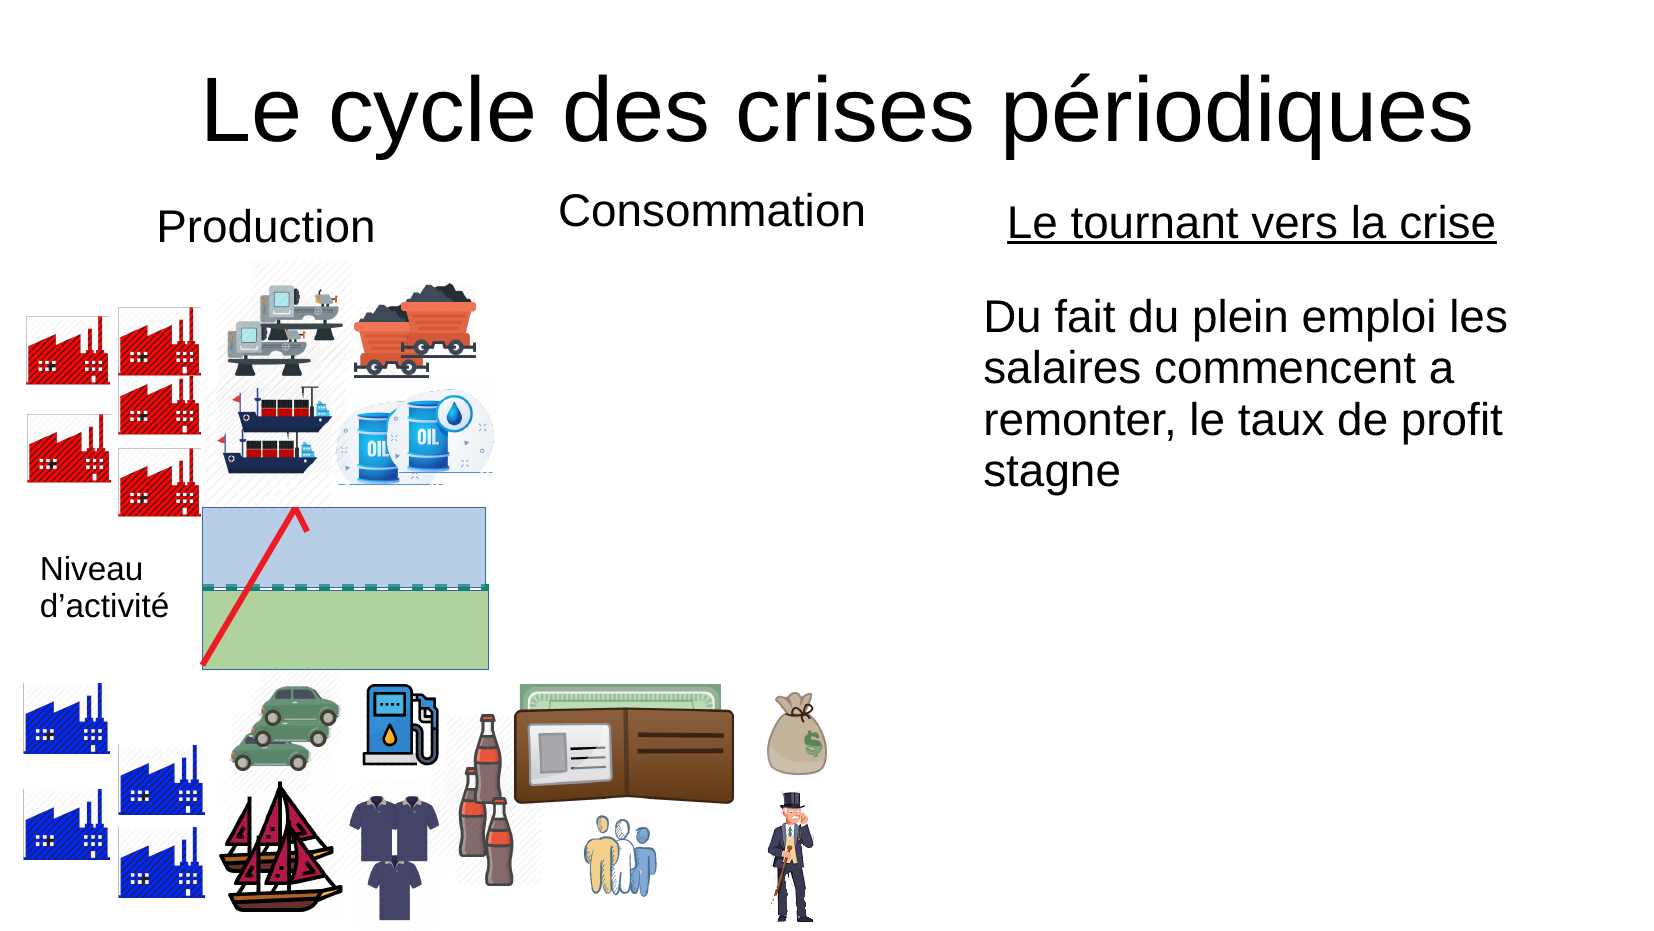

# Le cycle des crises périodiques
Consommation
Le tournant vers la crise
Production
Du fait du plein emploi les salaires commencent a remonter, le taux de profit stagne
Niveau d’activité